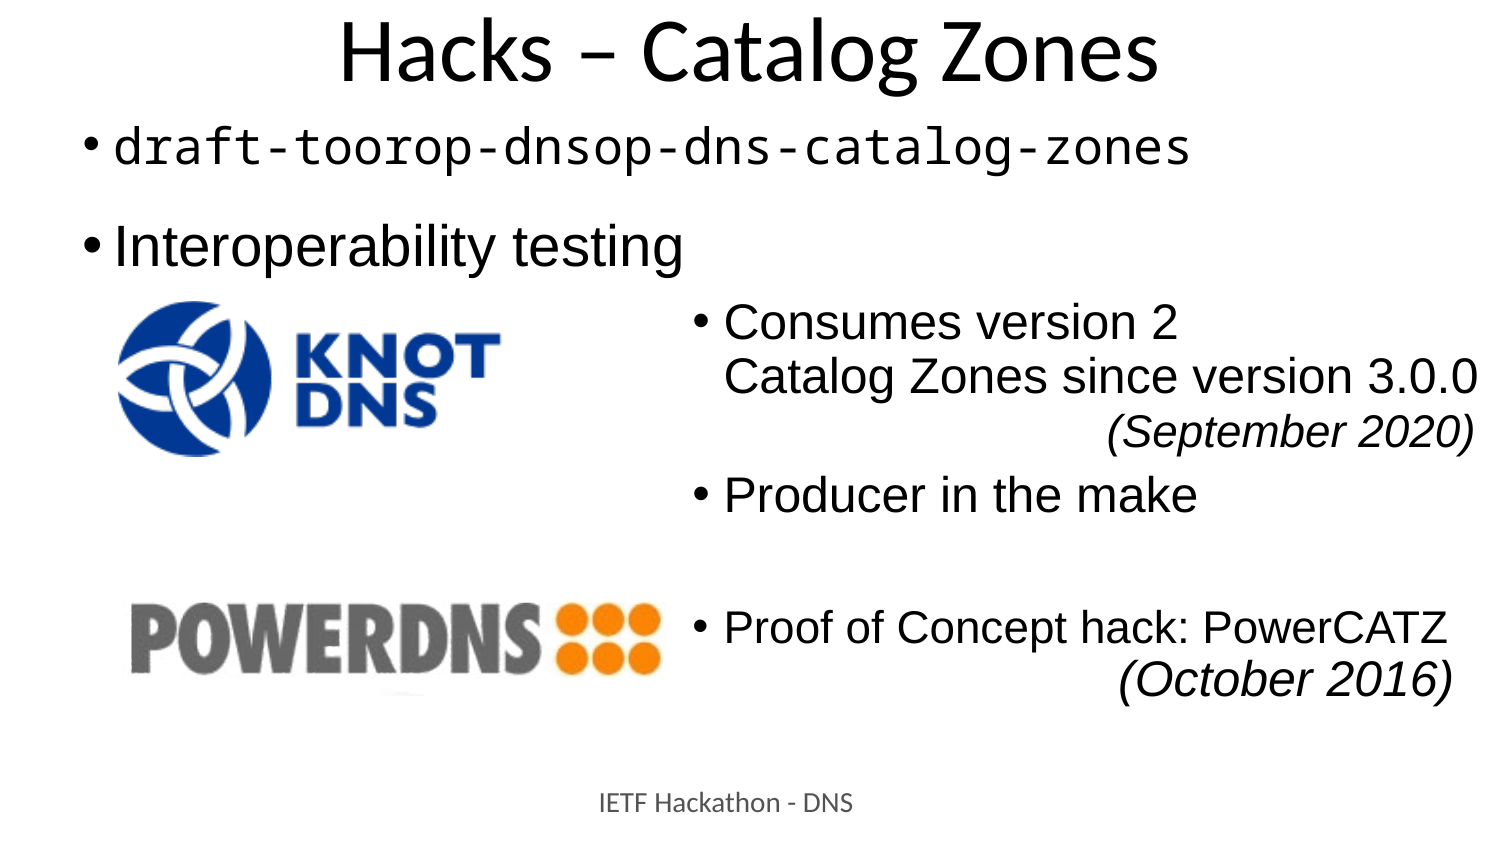

# Hacks – Catalog Zones
draft-toorop-dnsop-dns-catalog-zones
Interoperability testing
Consumes version 2
Catalog Zones since version 3.0.0
					 (September 2020)
Producer in the make
Proof of Concept hack: PowerCATZ
					 (October 2016)